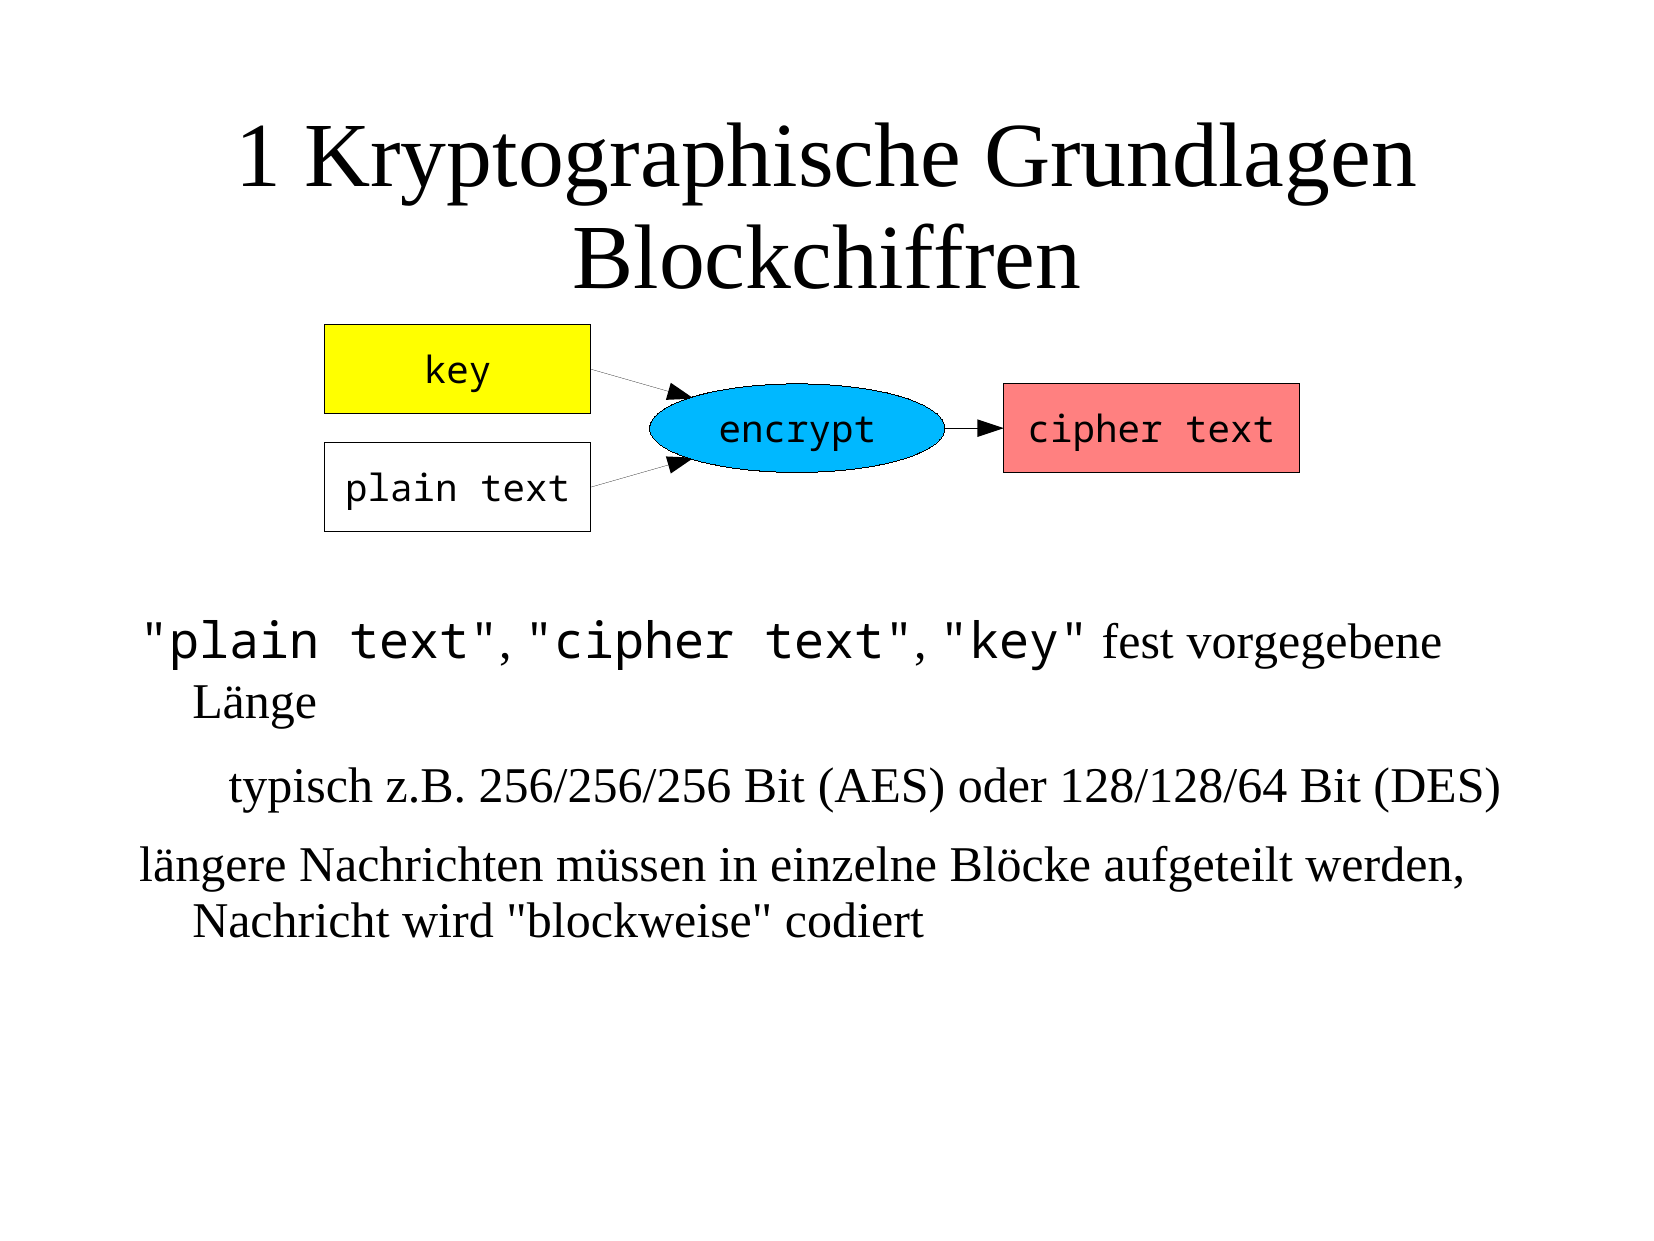

# 1 Kryptographische Grundlagen Blockchiffren
key
encrypt
cipher text
plain text
"plain text", "cipher text", "key" fest vorgegebene Länge
 typisch z.B. 256/256/256 Bit (AES) oder 128/128/64 Bit (DES)
längere Nachrichten müssen in einzelne Blöcke aufgeteilt werden, Nachricht wird "blockweise" codiert